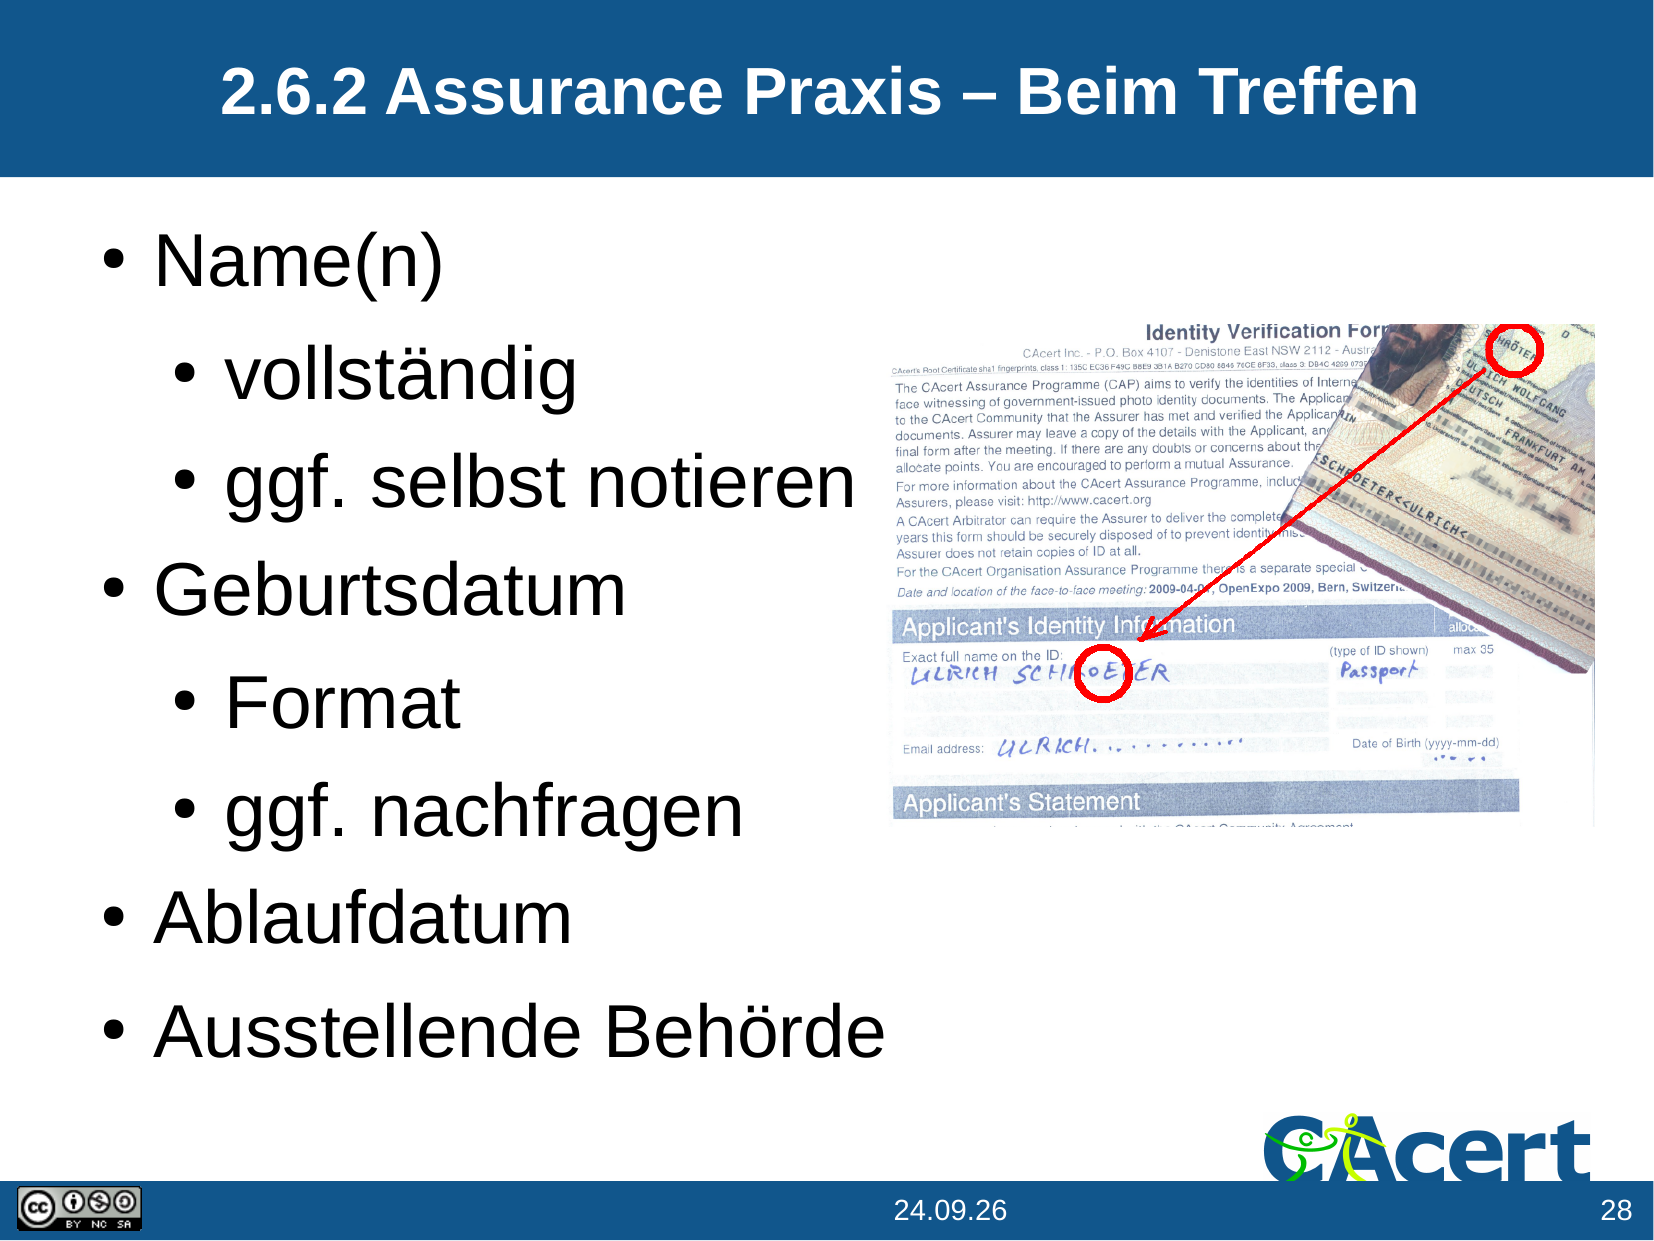

# 2.6.2 Assurance Praxis – Beim Treffen
Name(n)
vollständig
ggf. selbst notieren
Geburtsdatum
Format
ggf. nachfragen
Ablaufdatum
Ausstellende Behörde